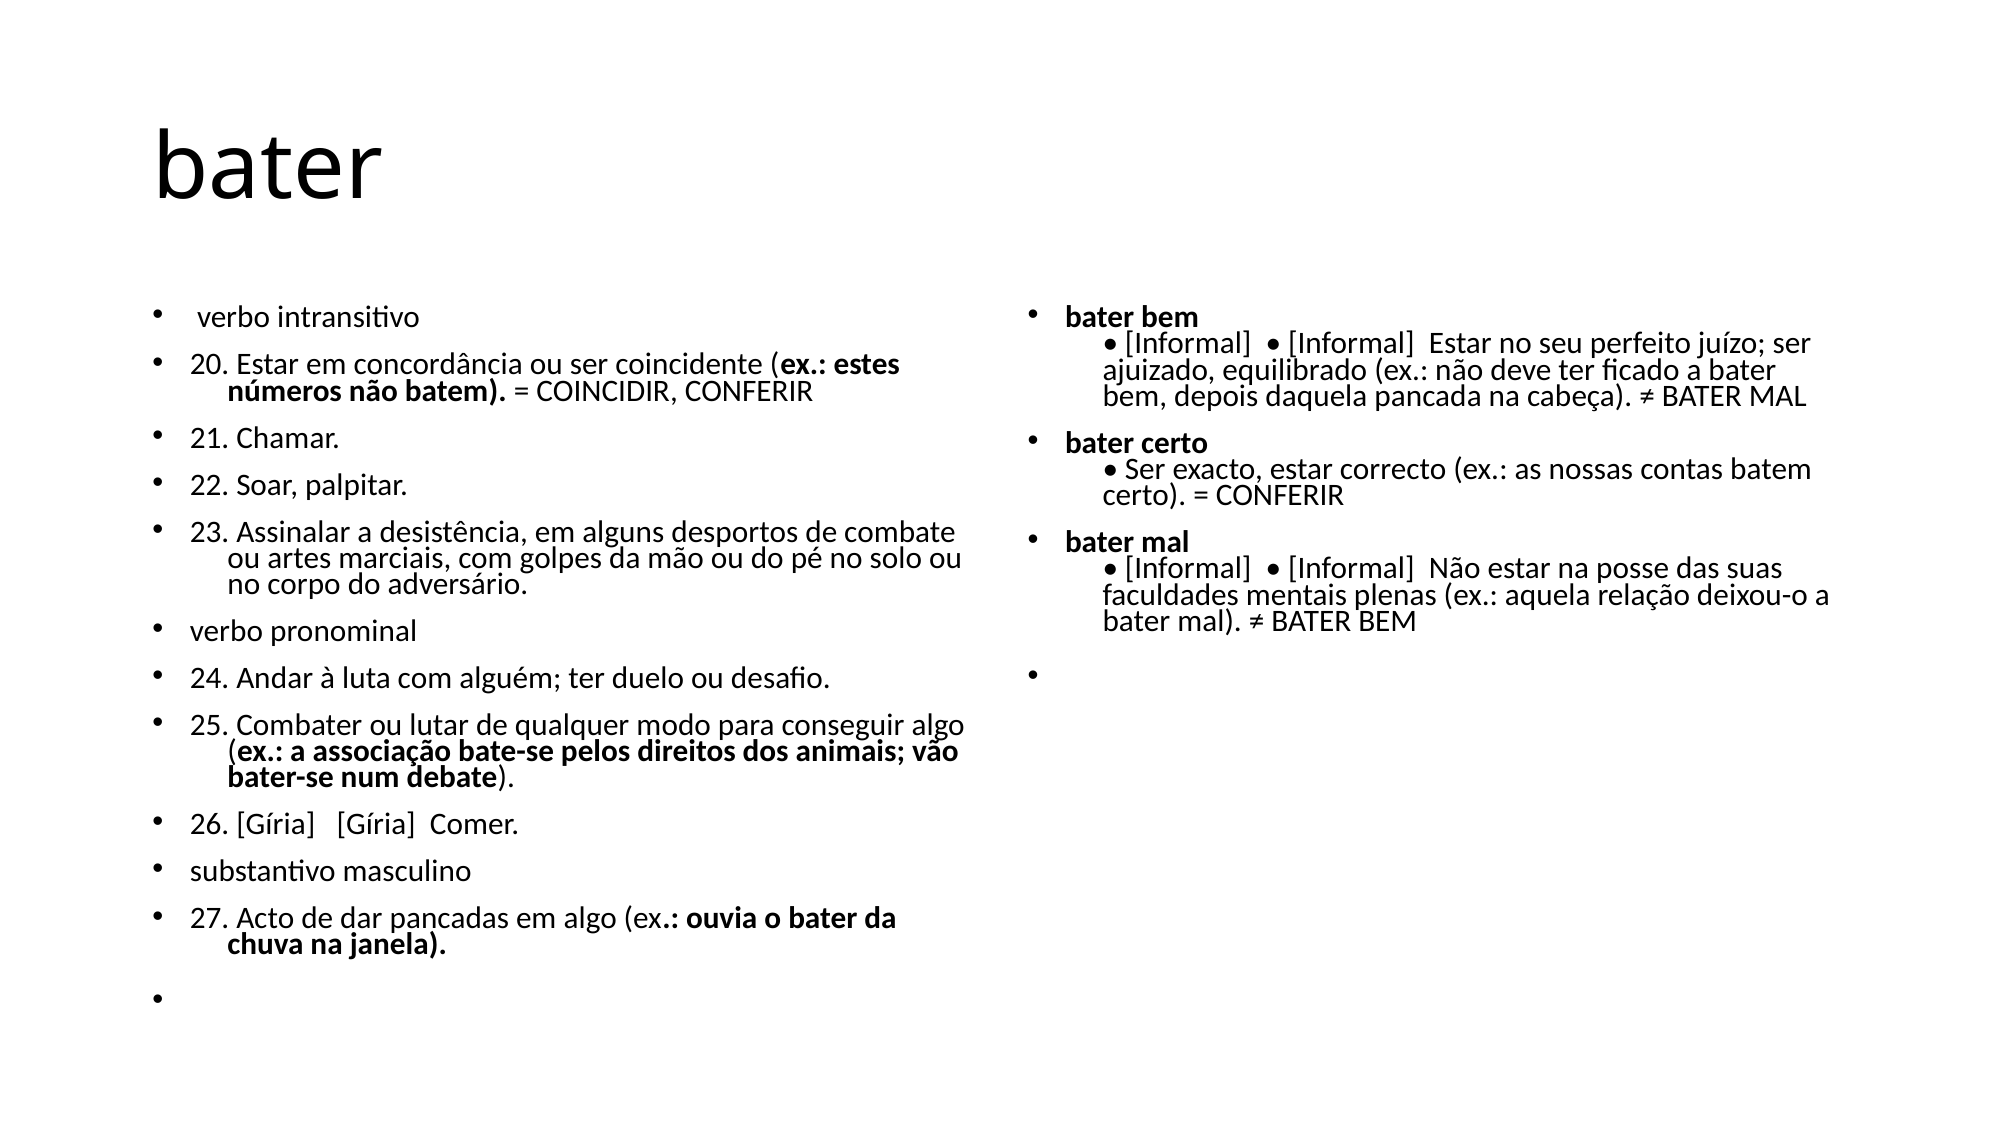

# bater
 verbo intransitivo
20. Estar em concordância ou ser coincidente (ex.: estes números não batem). = COINCIDIR, CONFERIR
21. Chamar.
22. Soar, palpitar.
23. Assinalar a desistência, em alguns desportos de combate ou artes marciais, com golpes da mão ou do pé no solo ou no corpo do adversário.
verbo pronominal
24. Andar à luta com alguém; ter duelo ou desafio.
25. Combater ou lutar de qualquer modo para conseguir algo (ex.: a associação bate-se pelos direitos dos animais; vão bater-se num debate).
26. [Gíria]   [Gíria]  Comer.
substantivo masculino
27. Acto de dar pancadas em algo (ex.: ouvia o bater da chuva na janela).
bater bem
• [Informal]  • [Informal]  Estar no seu perfeito juízo; ser ajuizado, equilibrado (ex.: não deve ter ficado a bater bem, depois daquela pancada na cabeça). ≠ BATER MAL
bater certo
• Ser exacto, estar correcto (ex.: as nossas contas batem certo). = CONFERIR
bater mal
• [Informal]  • [Informal]  Não estar na posse das suas faculdades mentais plenas (ex.: aquela relação deixou-o a bater mal). ≠ BATER BEM